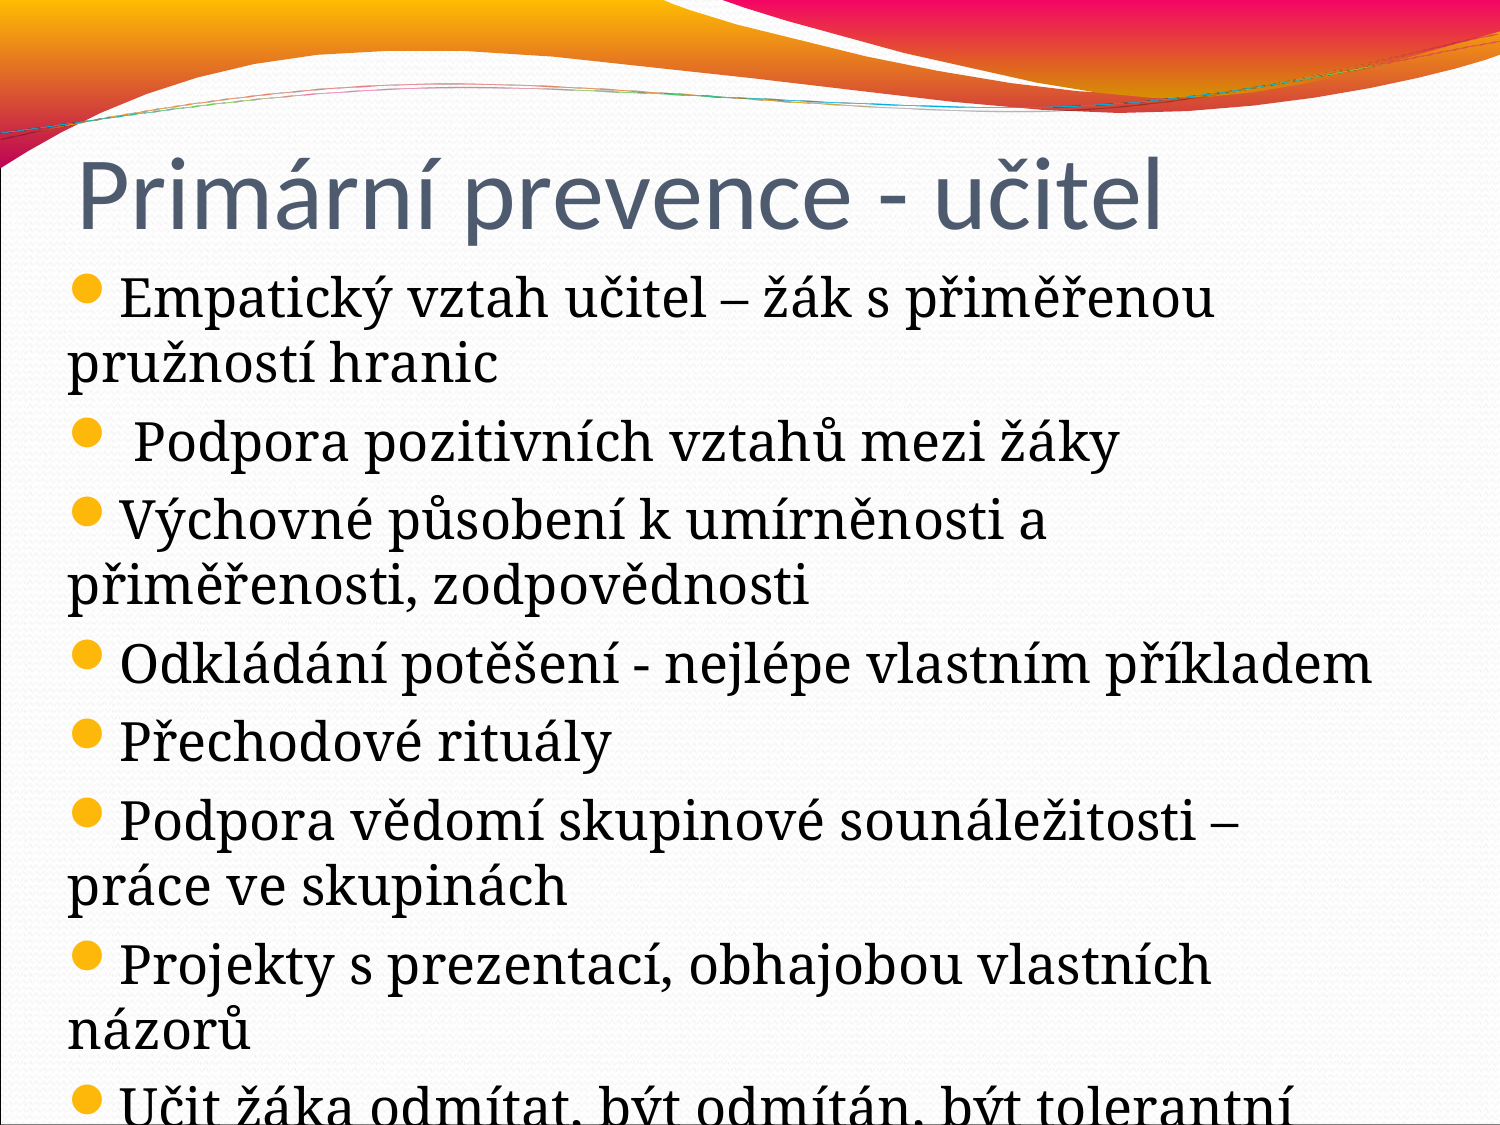

# Primární prevence - učitel
Empatický vztah učitel – žák s přiměřenou pružností hranic
 Podpora pozitivních vztahů mezi žáky
Výchovné působení k umírněnosti a přiměřenosti, zodpovědnosti
Odkládání potěšení - nejlépe vlastním příkladem
Přechodové rituály
Podpora vědomí skupinové sounáležitosti – práce ve skupinách
Projekty s prezentací, obhajobou vlastních názorů
Učit žáka odmítat, být odmítán, být tolerantní